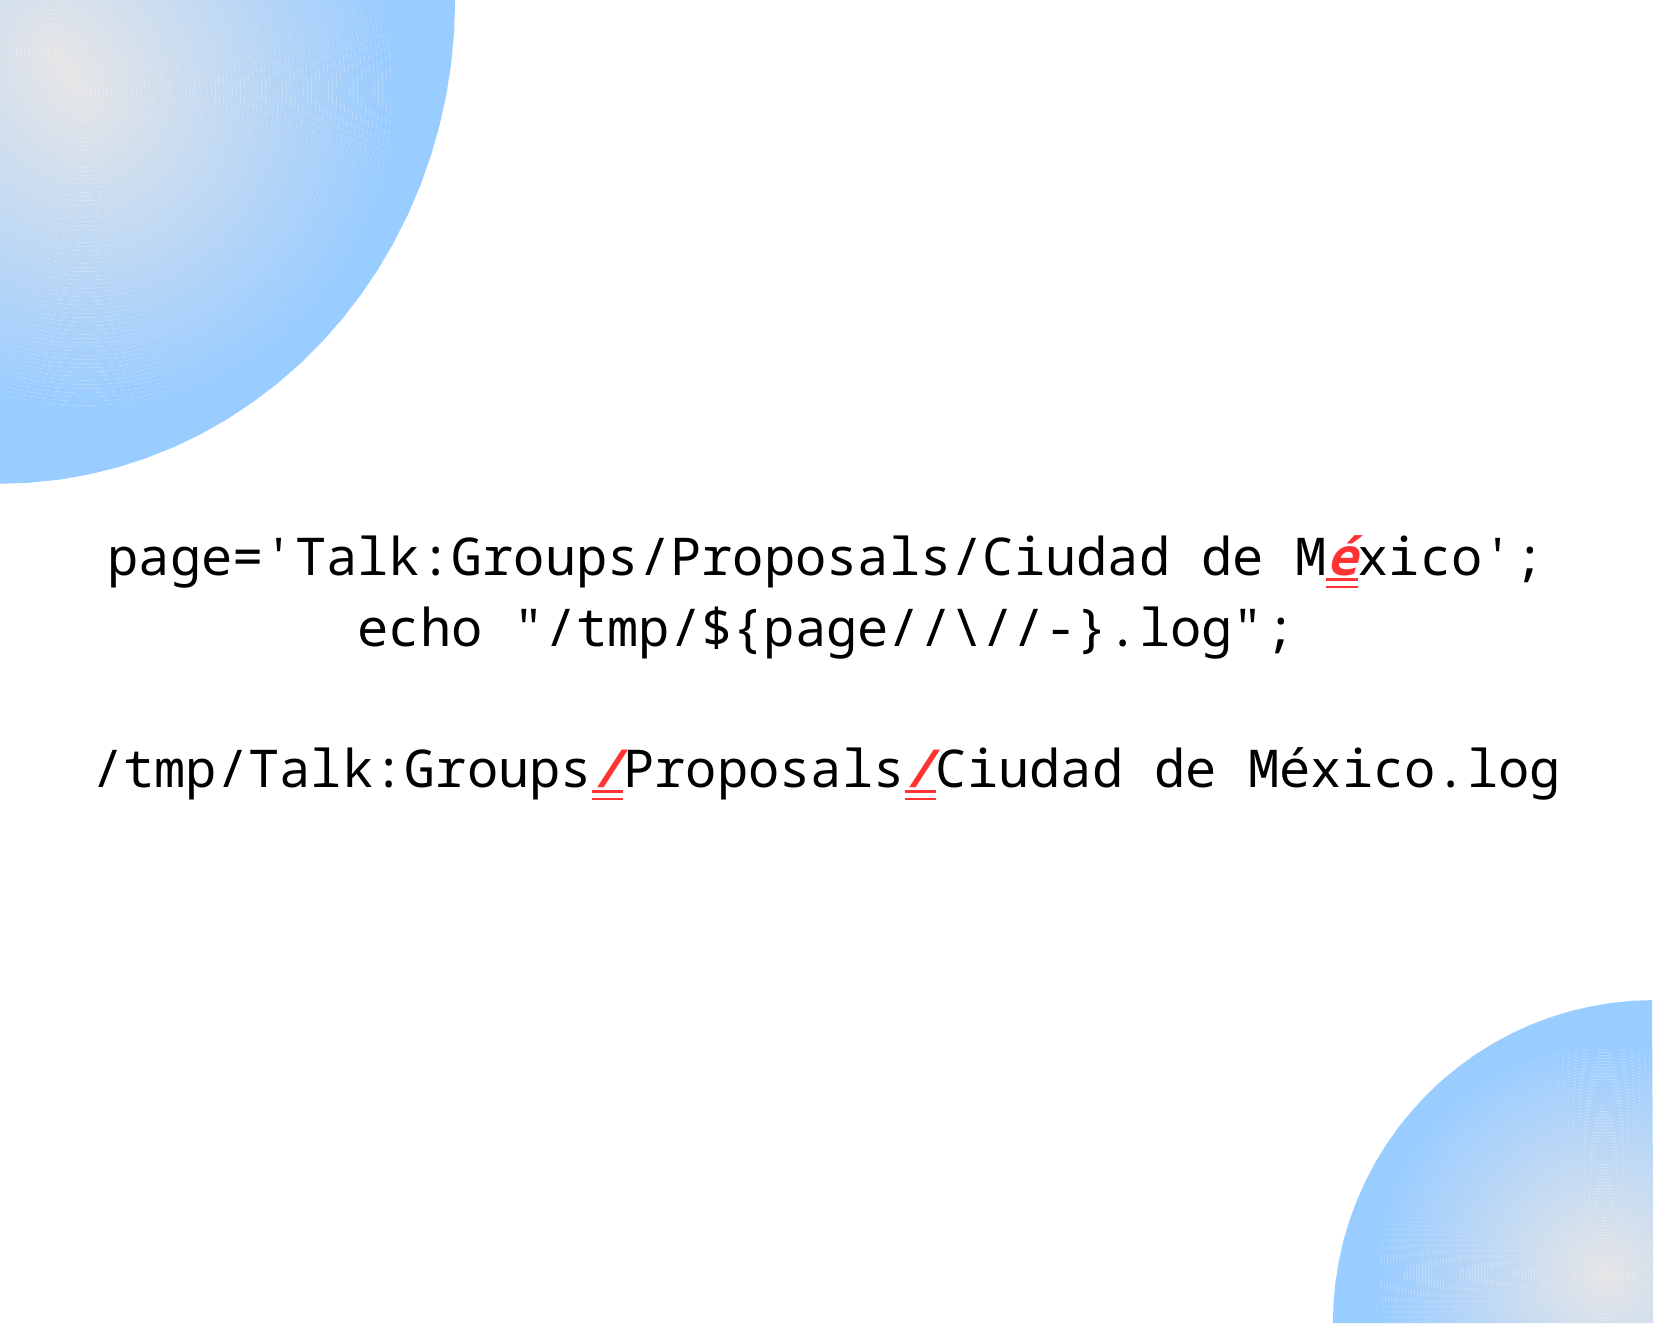

# page='Talk:Groups/Proposals/Ciudad de México'; echo "/tmp/${page//\//-}.log";
/tmp/Talk:Groups/Proposals/Ciudad de México.log